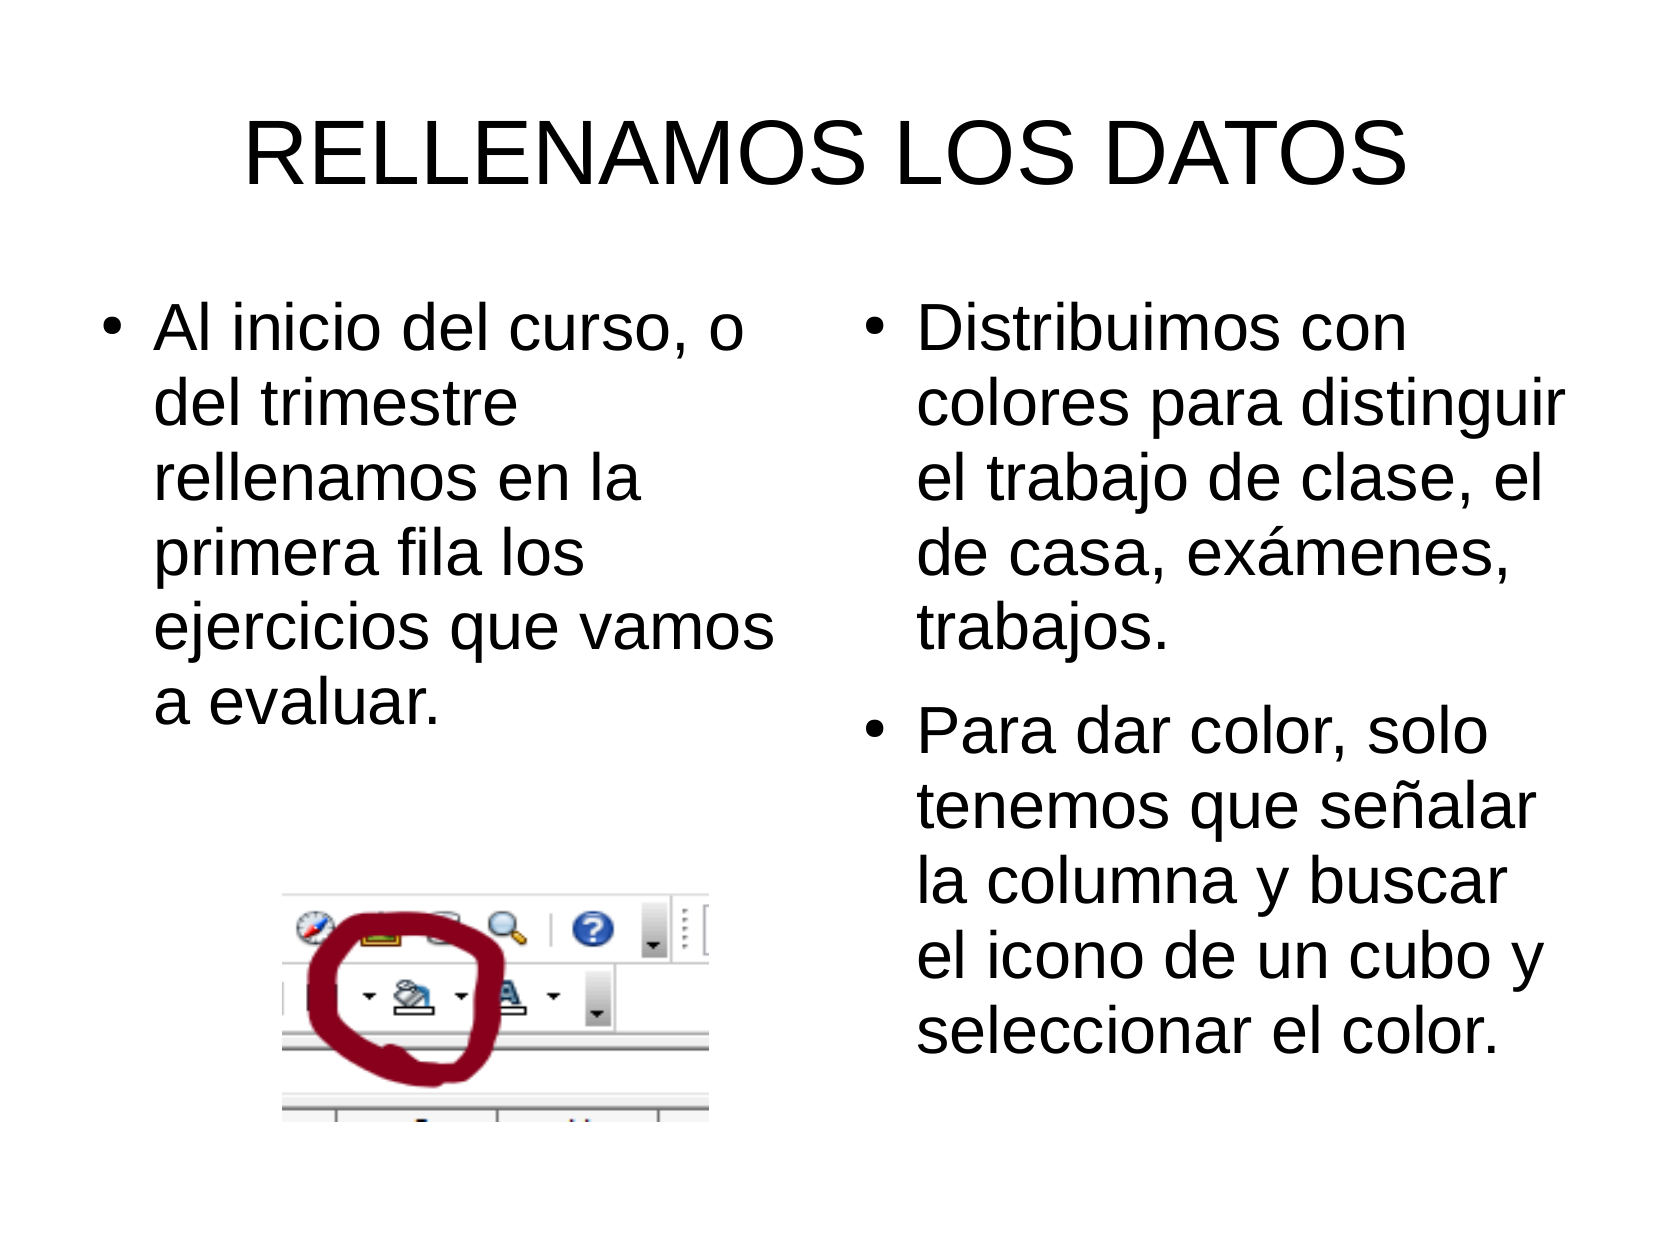

# RELLENAMOS LOS DATOS
Al inicio del curso, o del trimestre rellenamos en la primera fila los ejercicios que vamos a evaluar.
Distribuimos con colores para distinguir el trabajo de clase, el de casa, exámenes, trabajos.
Para dar color, solo tenemos que señalar la columna y buscar el icono de un cubo y seleccionar el color.